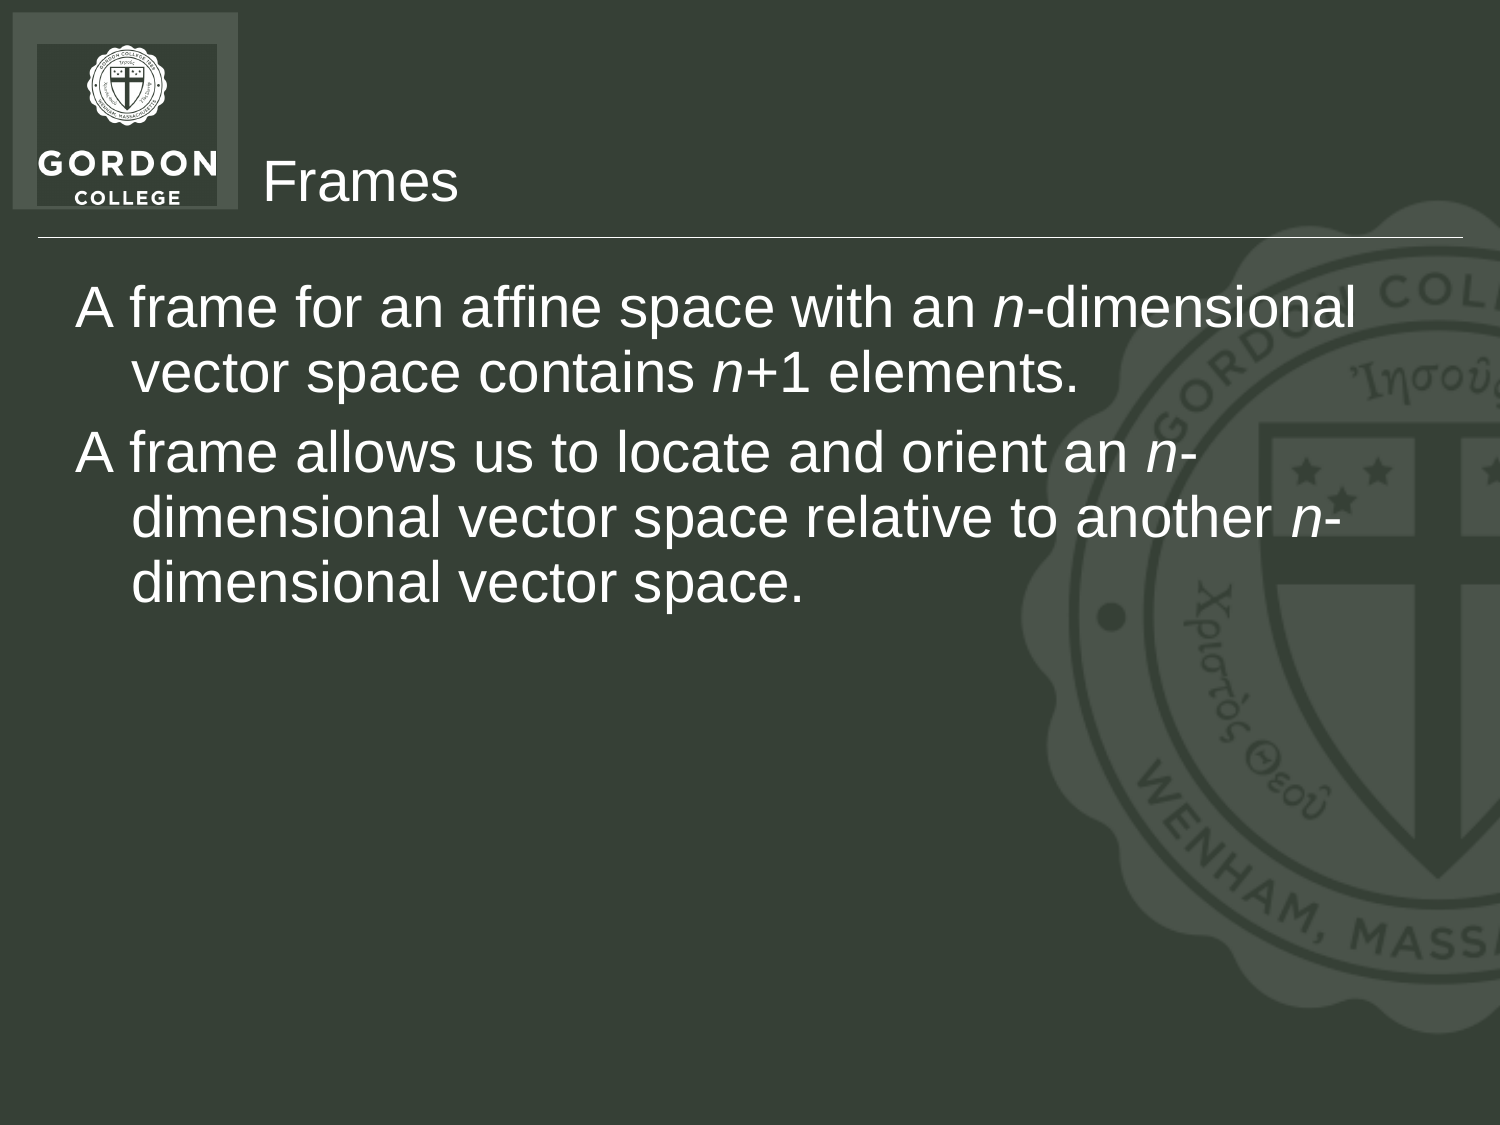

# Frames
A frame for an affine space with an n-dimensional vector space contains n+1 elements.
A frame allows us to locate and orient an n-dimensional vector space relative to another n-dimensional vector space.